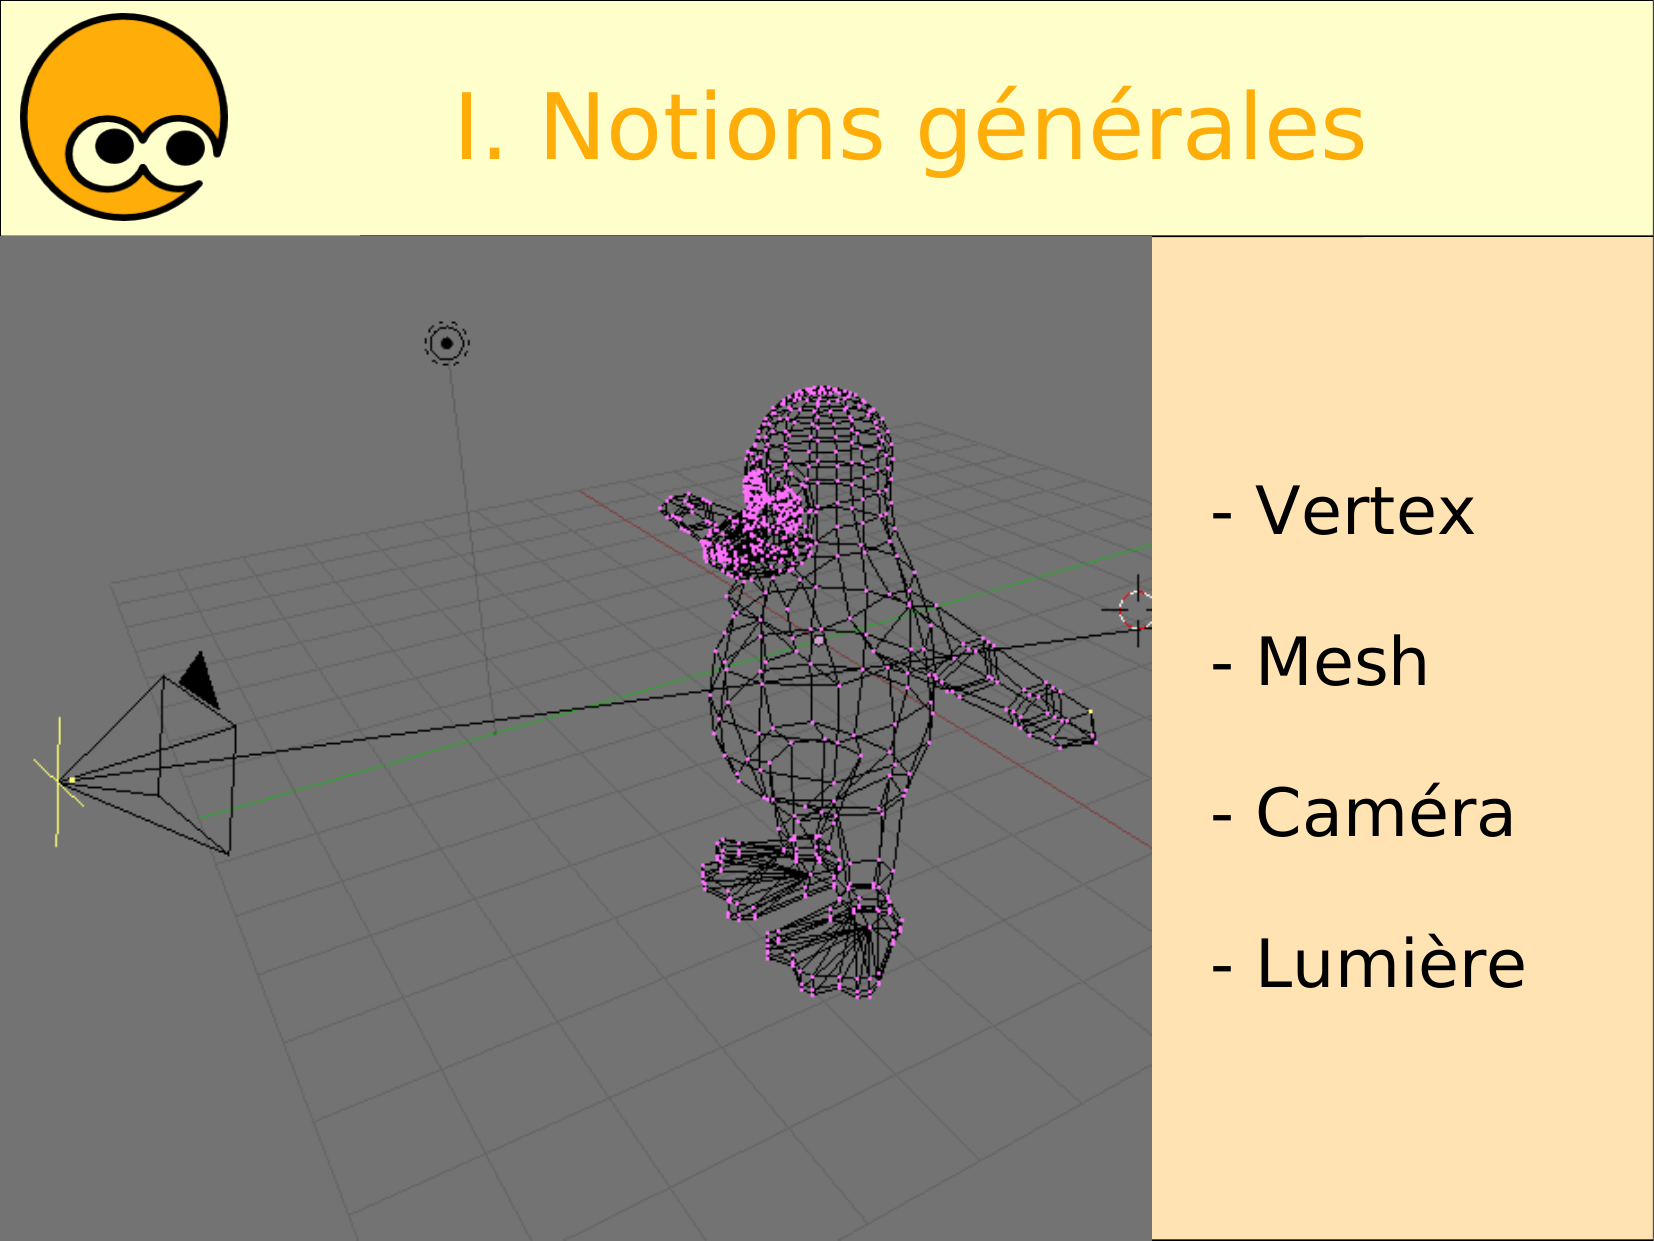

# I. Notions générales
- Vertex
- Mesh
- Caméra
- Lumière